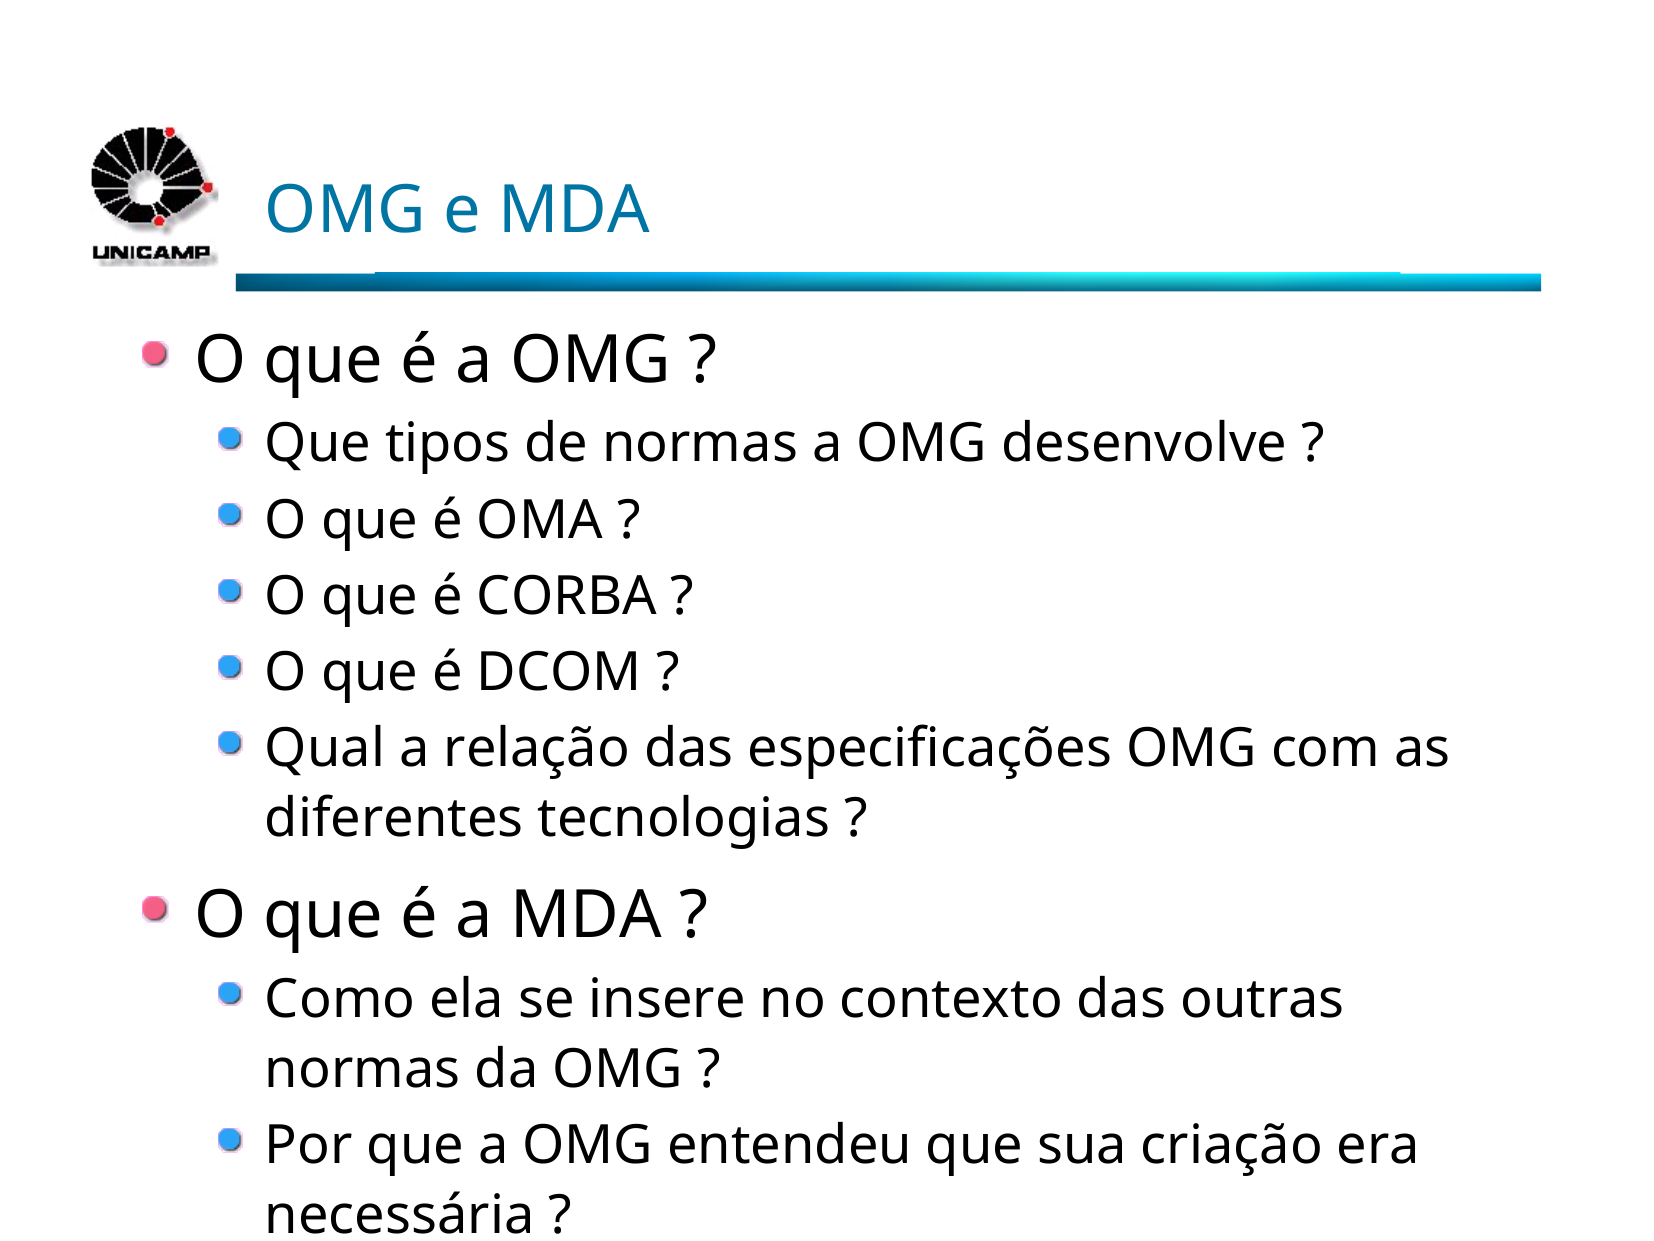

# OMG e MDA
O que é a OMG ?
Que tipos de normas a OMG desenvolve ?
O que é OMA ?
O que é CORBA ?
O que é DCOM ?
Qual a relação das especificações OMG com as diferentes tecnologias ?
O que é a MDA ?
Como ela se insere no contexto das outras normas da OMG ?
Por que a OMG entendeu que sua criação era necessária ?